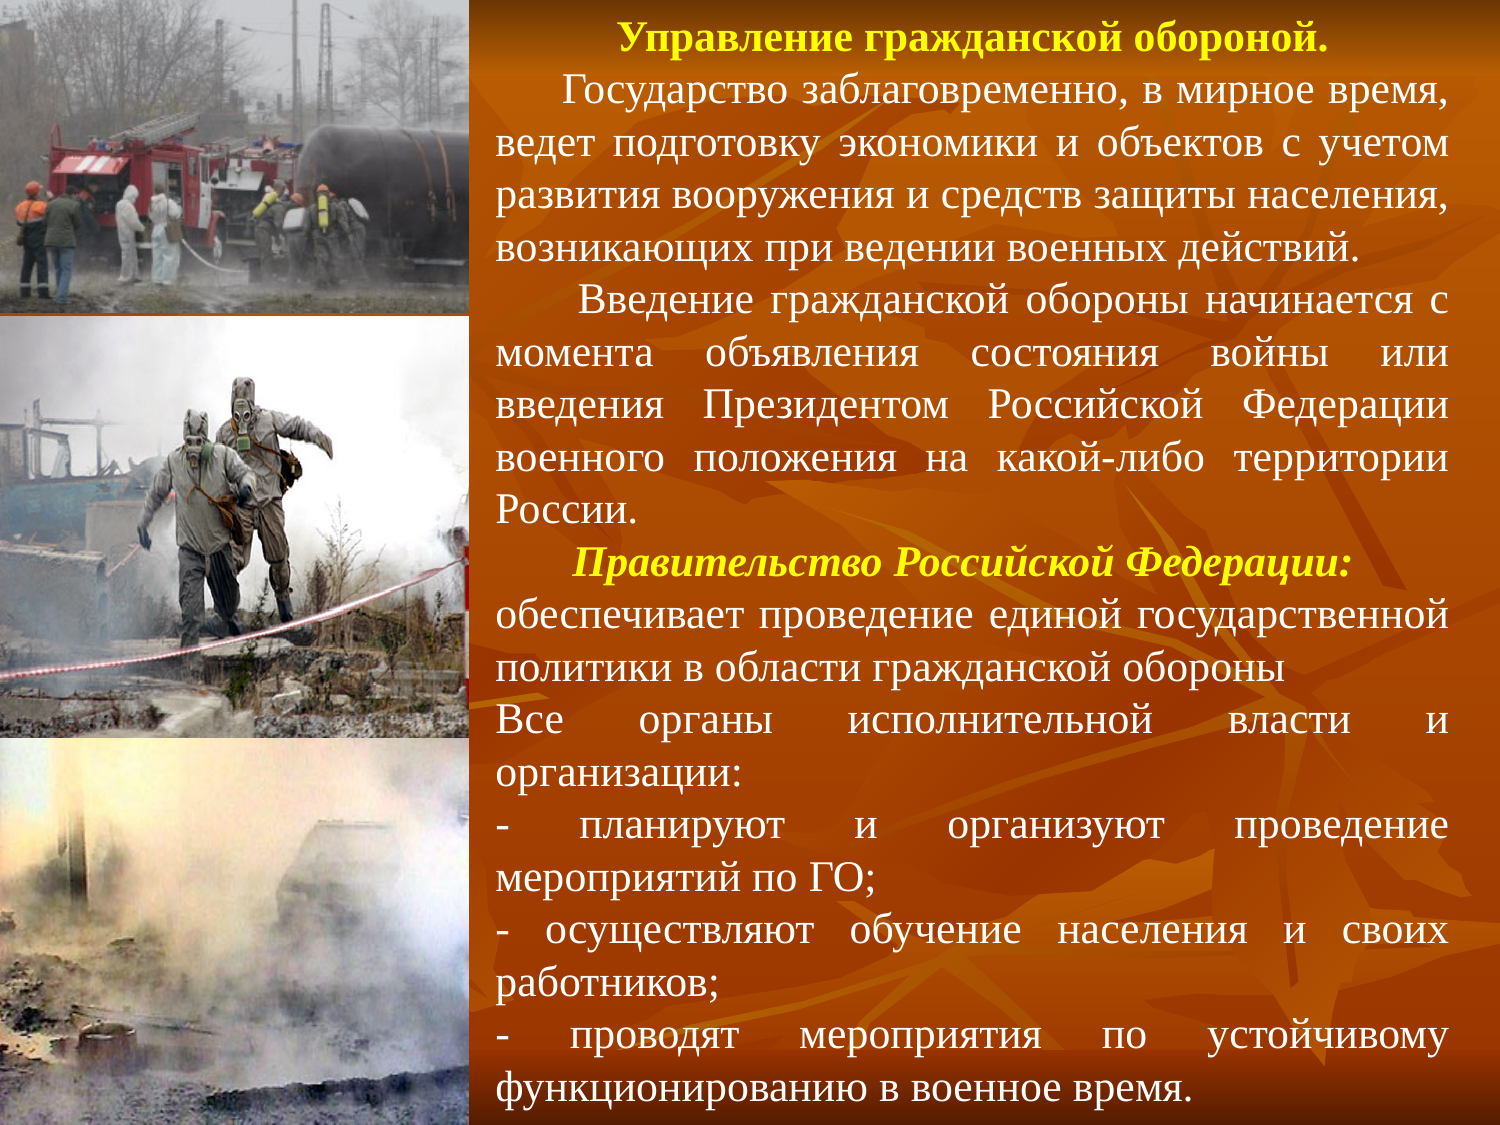

Управление гражданской обороной.
 Государство заблаговременно, в мирное время, ведет подготовку экономики и объектов с учетом развития вооружения и средств защиты населения, возникающих при ведении военных действий.
 Введение гражданской обороны начинается с момента объявления состояния войны или введения Президентом Российской Федерации военного положения на какой-либо территории России.
 Правительство Российской Федерации:
обеспечивает проведение единой государственной политики в области гражданской обороны
Все органы исполнительной власти и организации:
- планируют и организуют проведение мероприятий по ГО;
- осуществляют обучение населения и своих работников;
- проводят мероприятия по устойчивому функционированию в военное время.